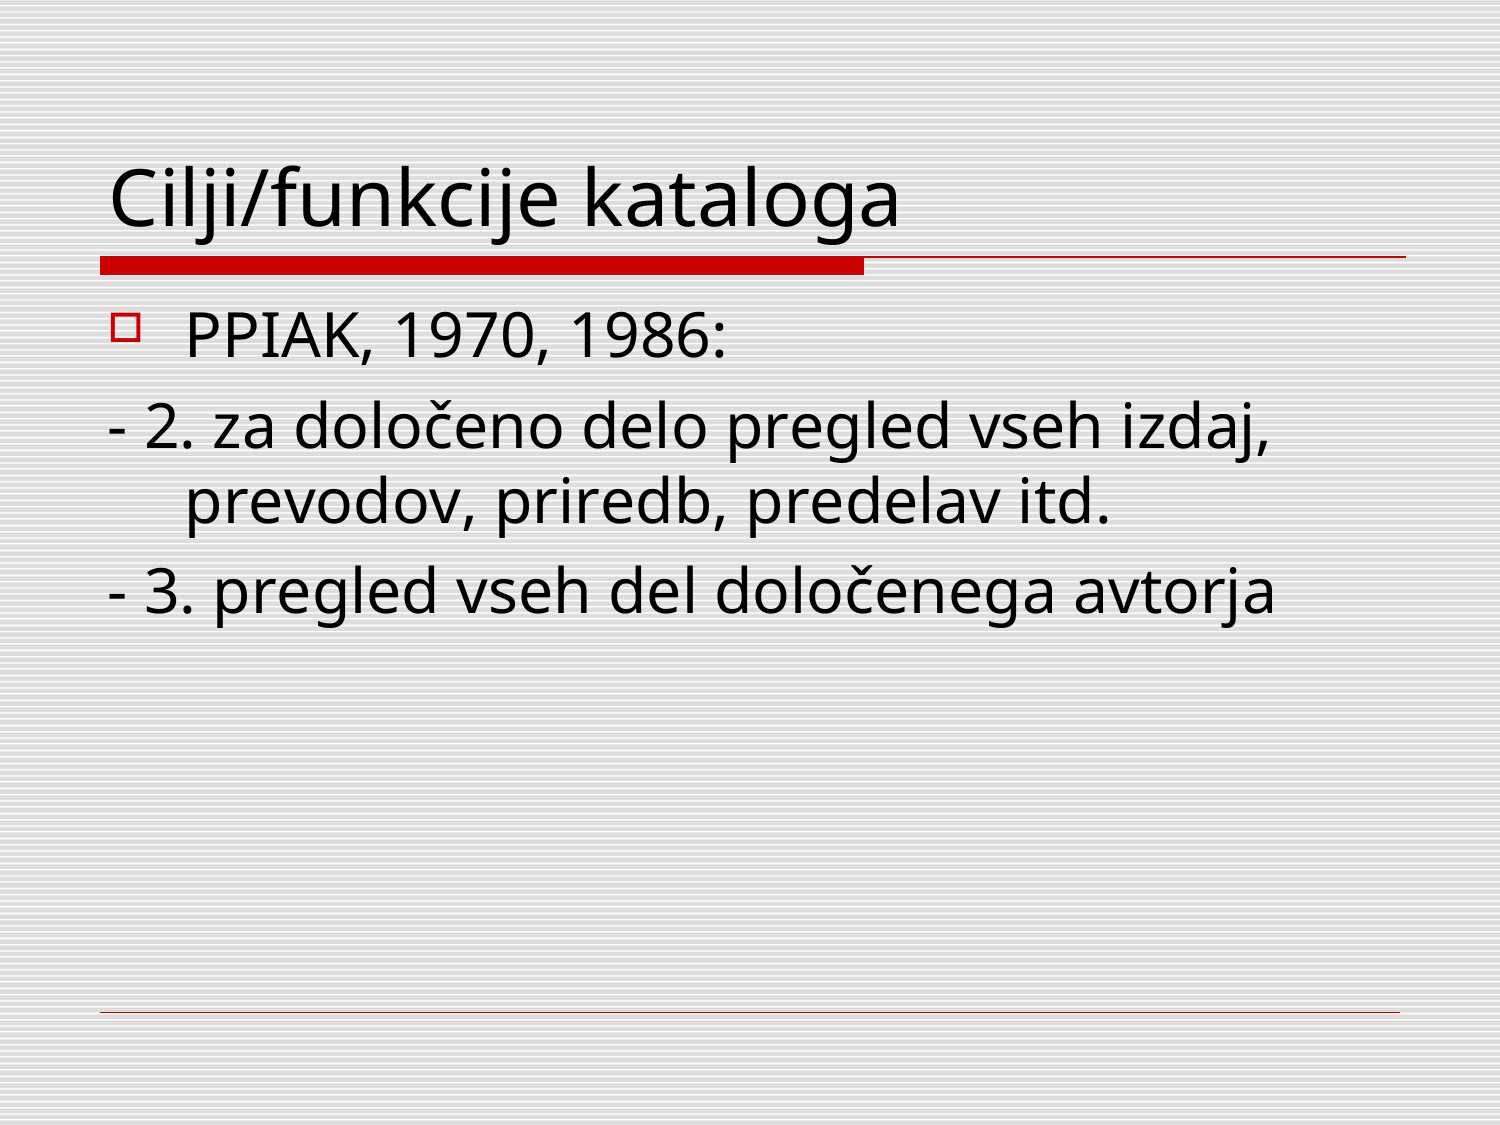

# Cilji/funkcije kataloga
PPIAK, 1970, 1986:
- 2. za določeno delo pregled vseh izdaj, prevodov, priredb, predelav itd.
- 3. pregled vseh del določenega avtorja